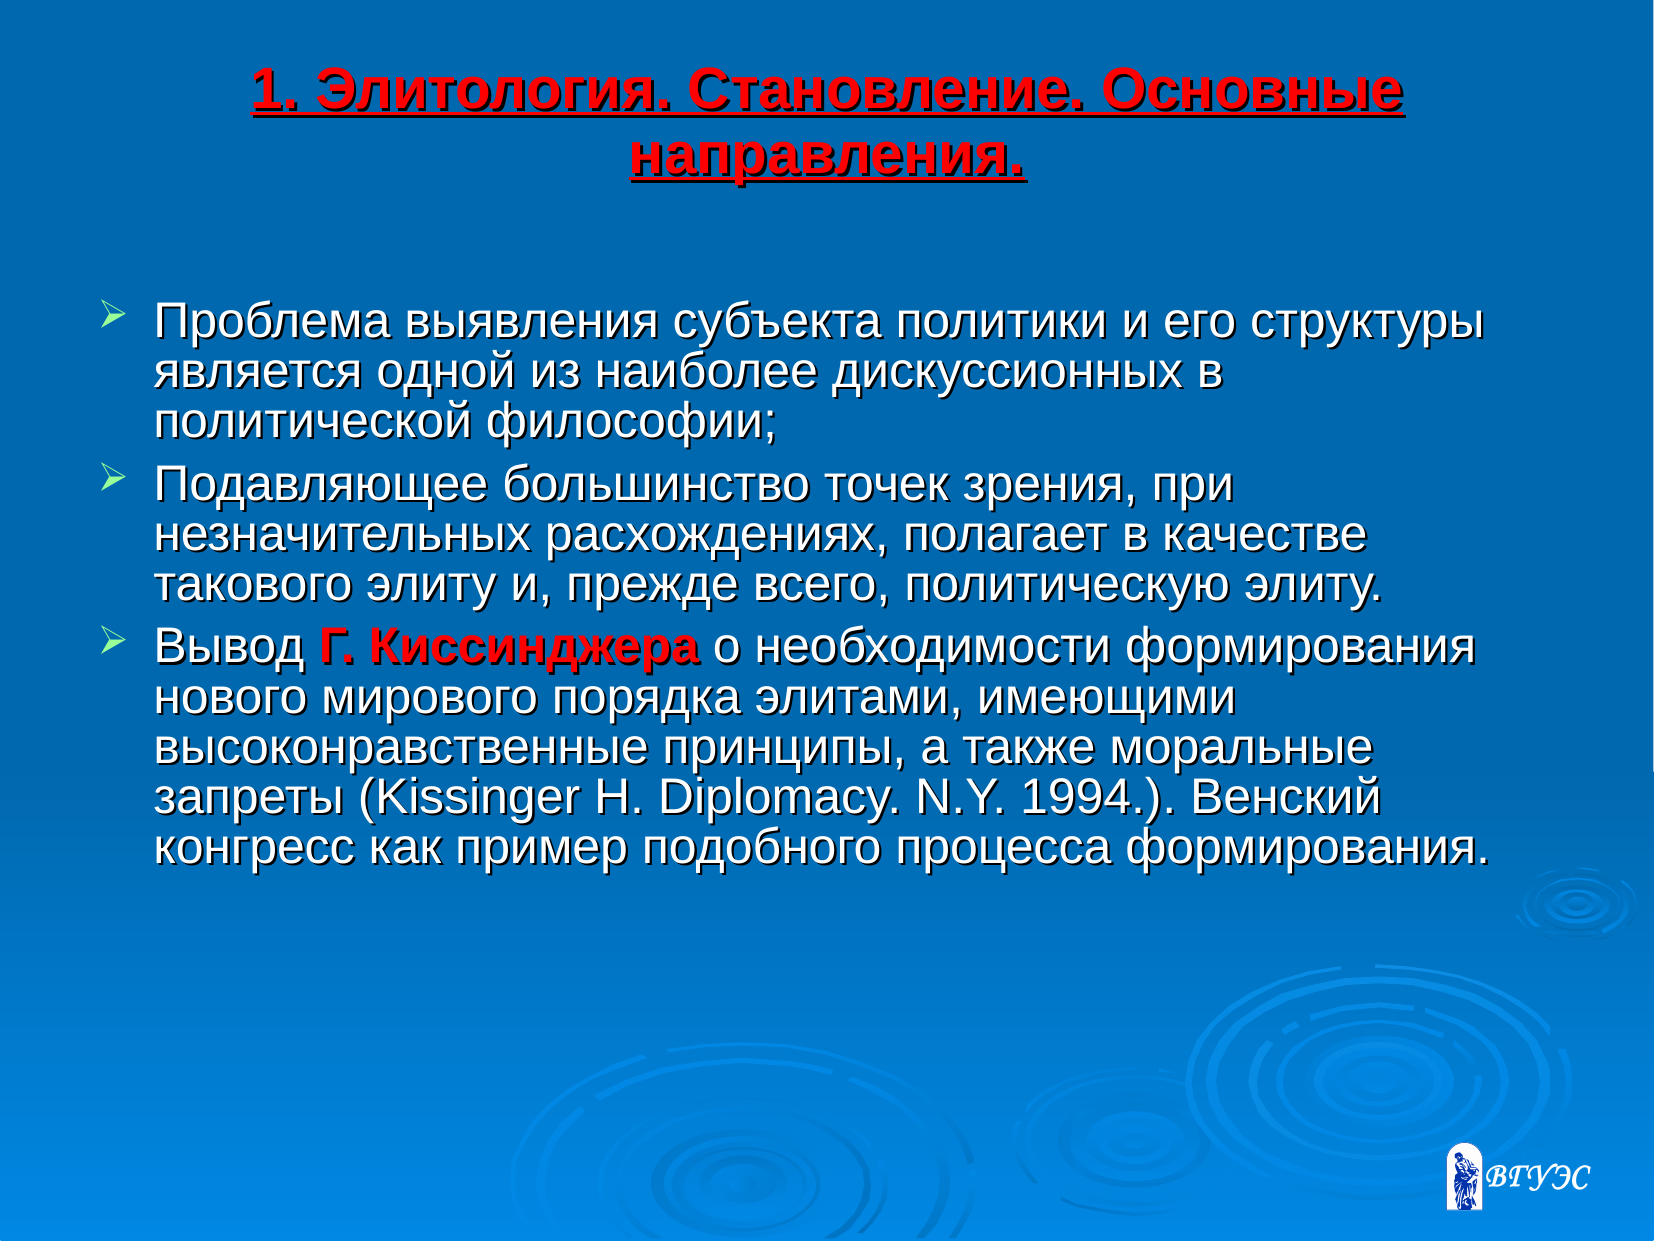

# 1. Элитология. Становление. Основные направления.
Проблема выявления субъекта политики и его структуры является одной из наиболее дискуссионных в политической философии;
Подавляющее большинство точек зрения, при незначительных расхождениях, полагает в качестве такового элиту и, прежде всего, политическую элиту.
Вывод Г. Киссинджера о необходимости формирования нового мирового порядка элитами, имеющими высоконравственные принципы, а также моральные запреты (Kissinger H. Diplomacy. N.Y. 1994.). Венский конгресс как пример подобного процесса формирования.